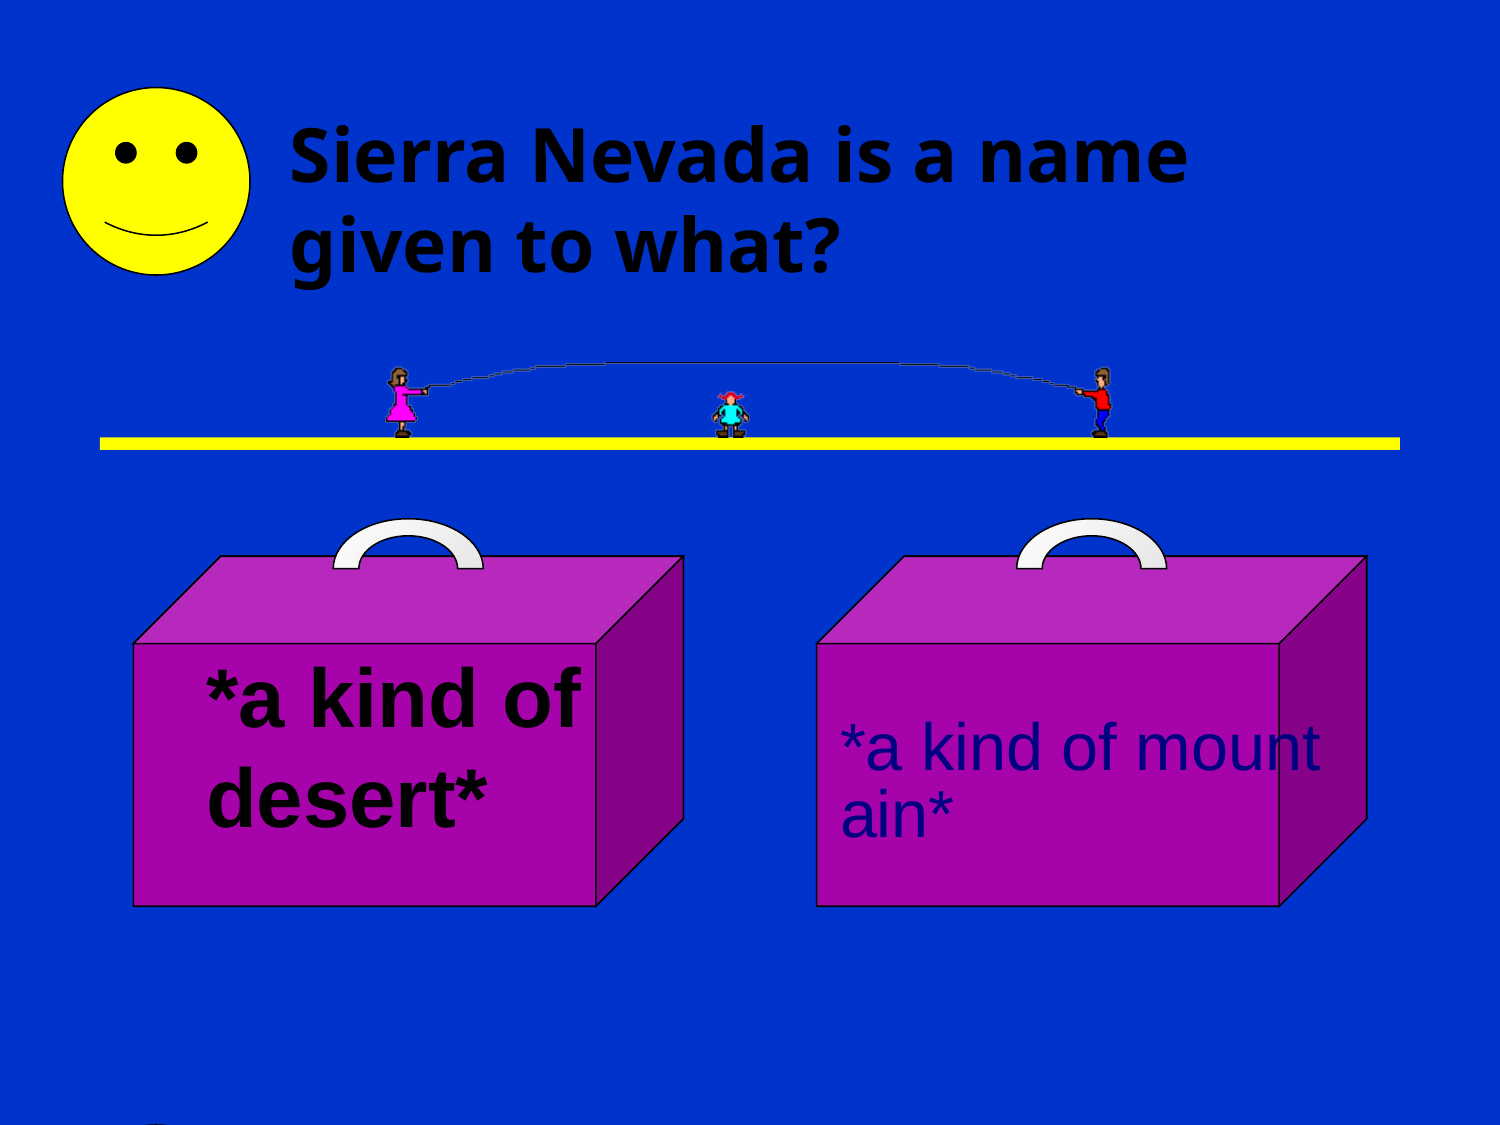

# Sierra Nevada is a name given to what?
*a kind of desert*
*a kind of mountain*